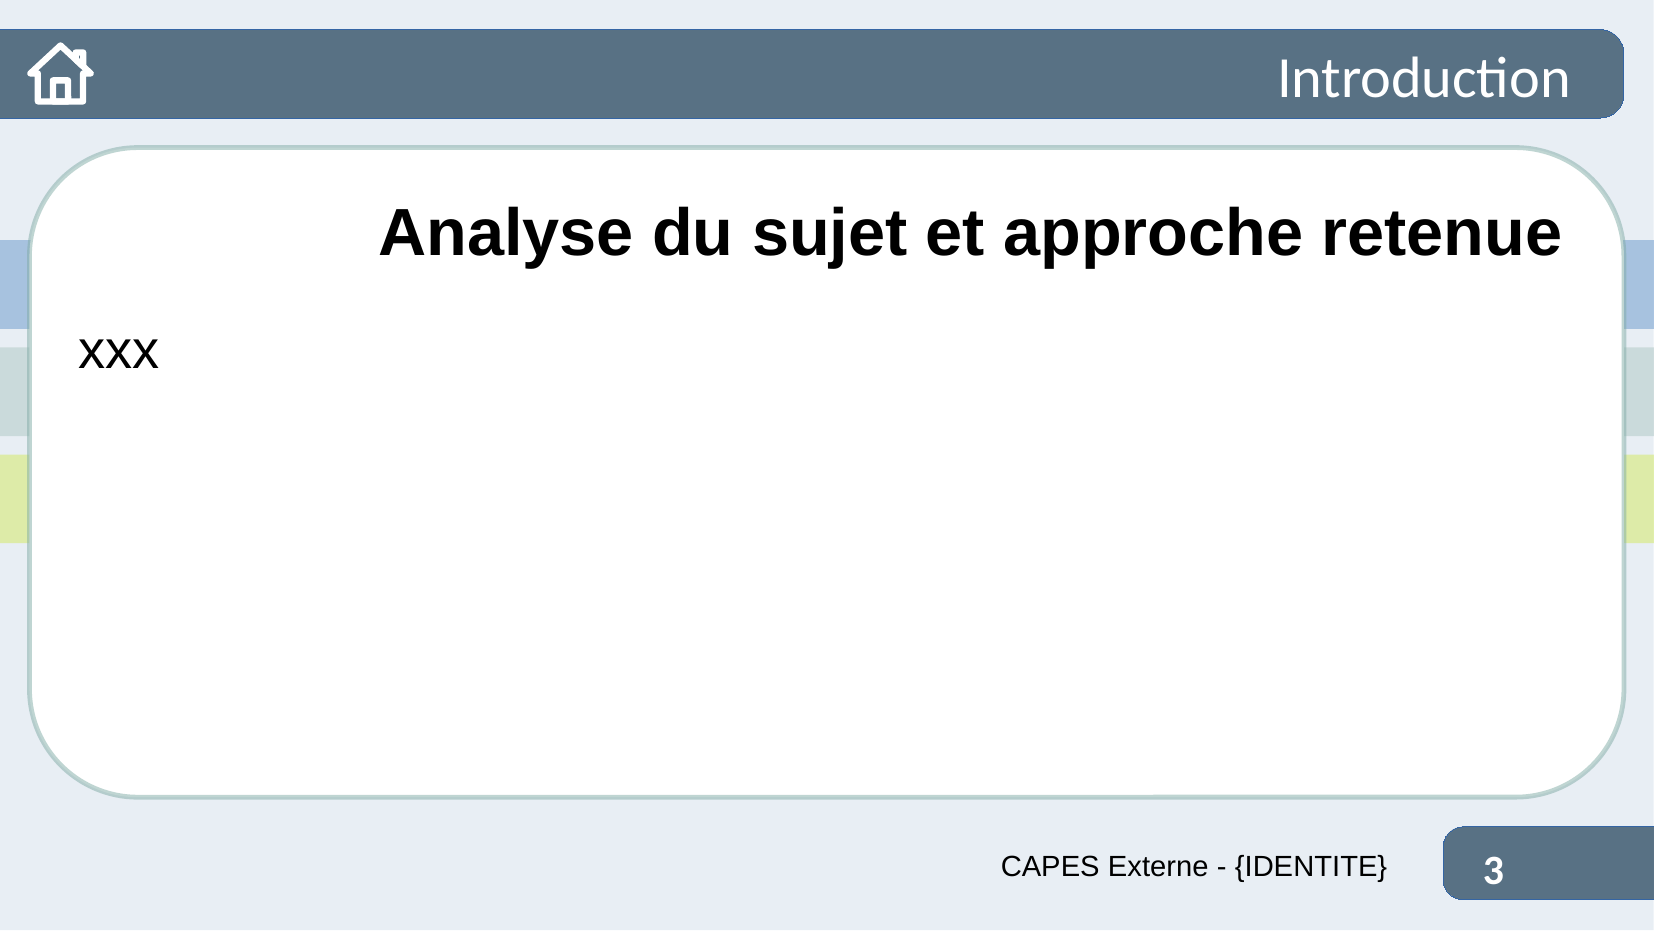

# Introduction
		Analyse du sujet et approche retenue
xxx
		Contexte
		Analyse du sujet et approche retenue
3
CAPES Externe - {IDENTITE}